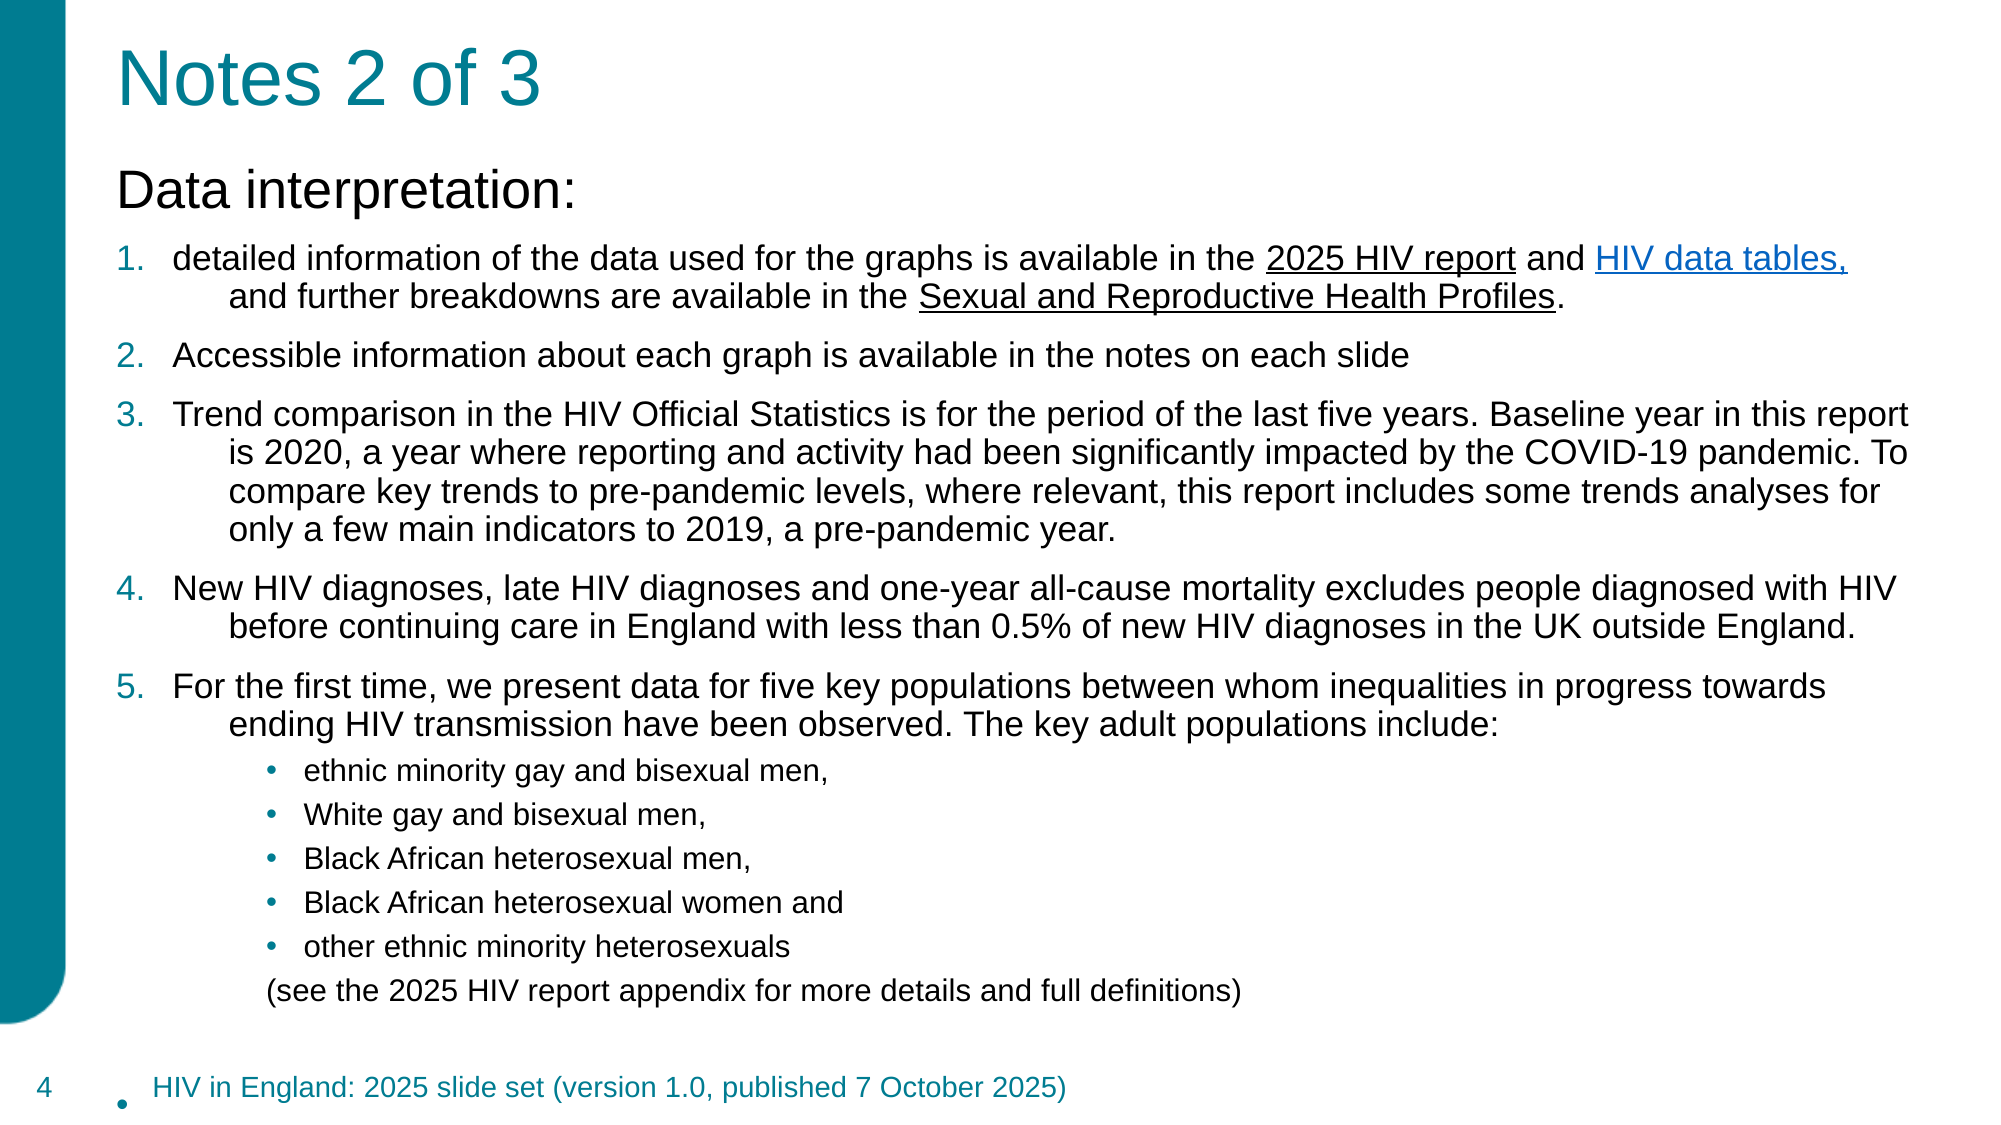

# Notes 2 of 3
Data interpretation:​
detailed information of the data used for the graphs is available in the 2025 HIV report and HIV data tables, and further breakdowns are available in the Sexual and Reproductive Health Profiles.
Accessible information about each graph is available in the notes on each slide
Trend comparison in the HIV Official Statistics is for the period of the last five years. Baseline year in this report is 2020, a year where reporting and activity had been significantly impacted by the COVID-19 pandemic. To compare key trends to pre-pandemic levels, where relevant, this report includes some trends analyses for only a few main indicators to 2019, a pre-pandemic year.
New HIV diagnoses, late HIV diagnoses and one-year all-cause mortality excludes people diagnosed with HIV before continuing care in England with less than 0.5% of new HIV diagnoses in the UK outside England.
For the first time, we present data for five key populations between whom inequalities in progress towards ending HIV transmission have been observed. The key adult populations include:
ethnic minority gay and bisexual men,
White gay and bisexual men,
Black African heterosexual men,
Black African heterosexual women and
other ethnic minority heterosexuals
(see the 2025 HIV report appendix for more details and full definitions)
4
HIV in England: 2025 slide set (version 1.0, published 7 October 2025)